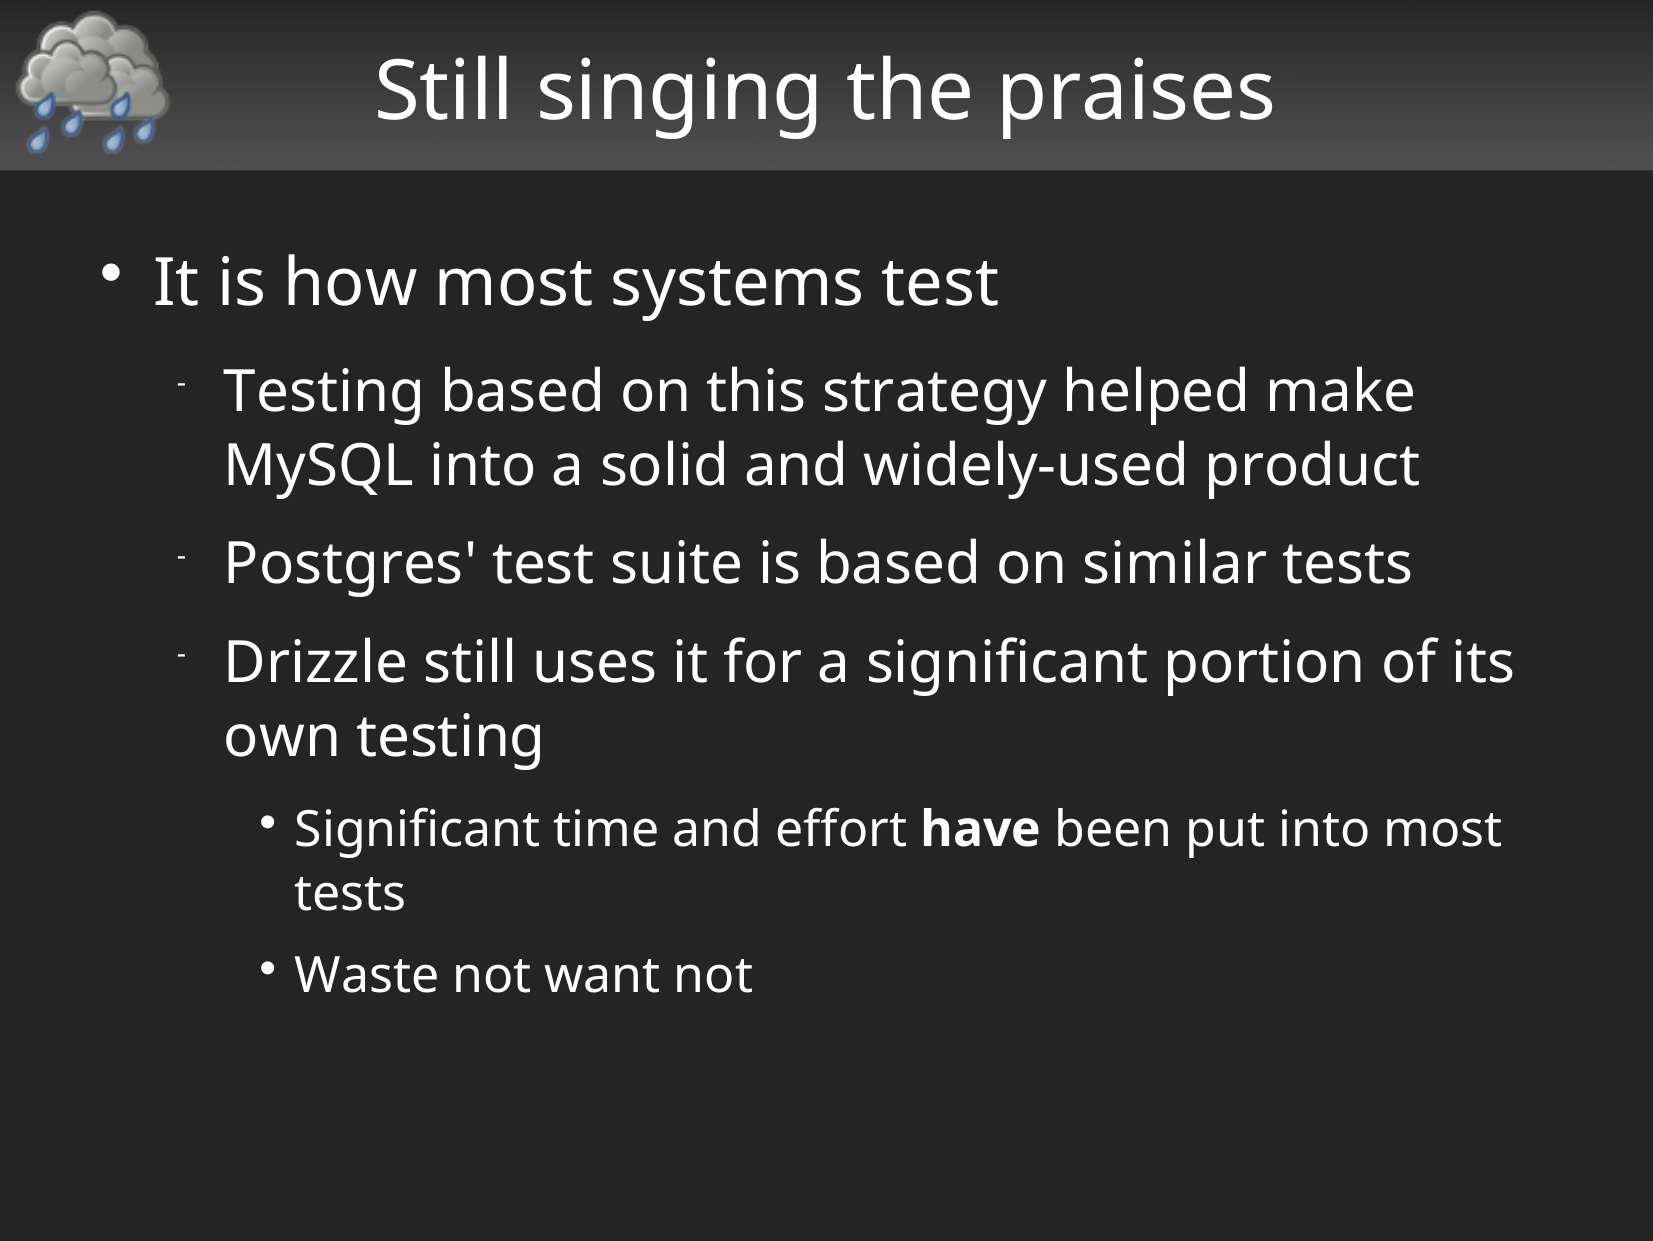

# Still singing the praises
It is how most systems test
Testing based on this strategy helped make MySQL into a solid and widely-used product
Postgres' test suite is based on similar tests
Drizzle still uses it for a significant portion of its own testing
Significant time and effort have been put into most tests
Waste not want not